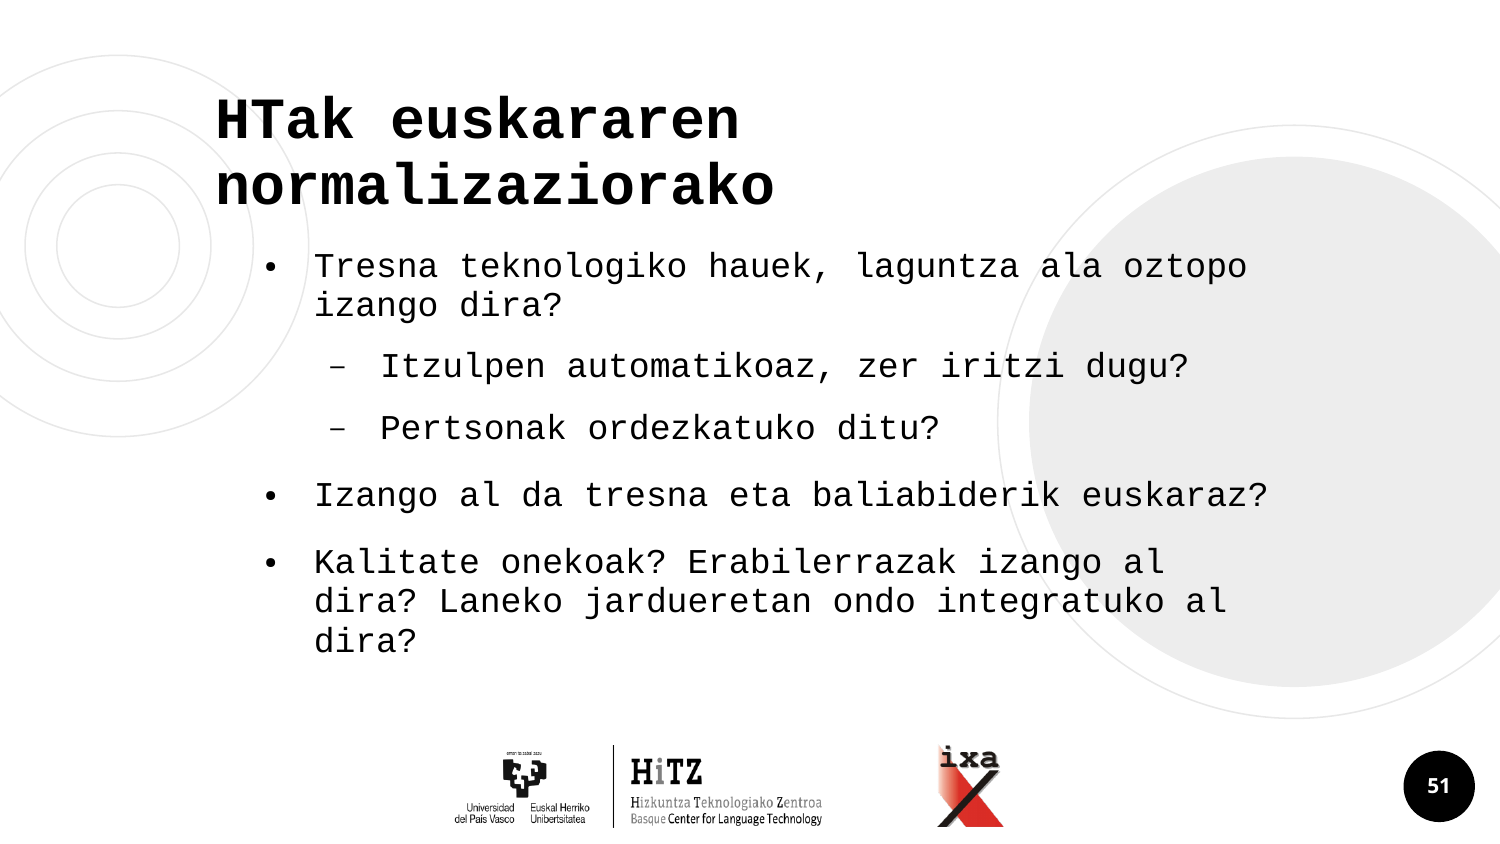

HTak euskararen normalizaziorako
# Tresna teknologiko hauek, laguntza ala oztopo izango dira?
Itzulpen automatikoaz, zer iritzi dugu?
Pertsonak ordezkatuko ditu?
Izango al da tresna eta baliabiderik euskaraz?
Kalitate onekoak? Erabilerrazak izango al dira? Laneko jardueretan ondo integratuko al dira?